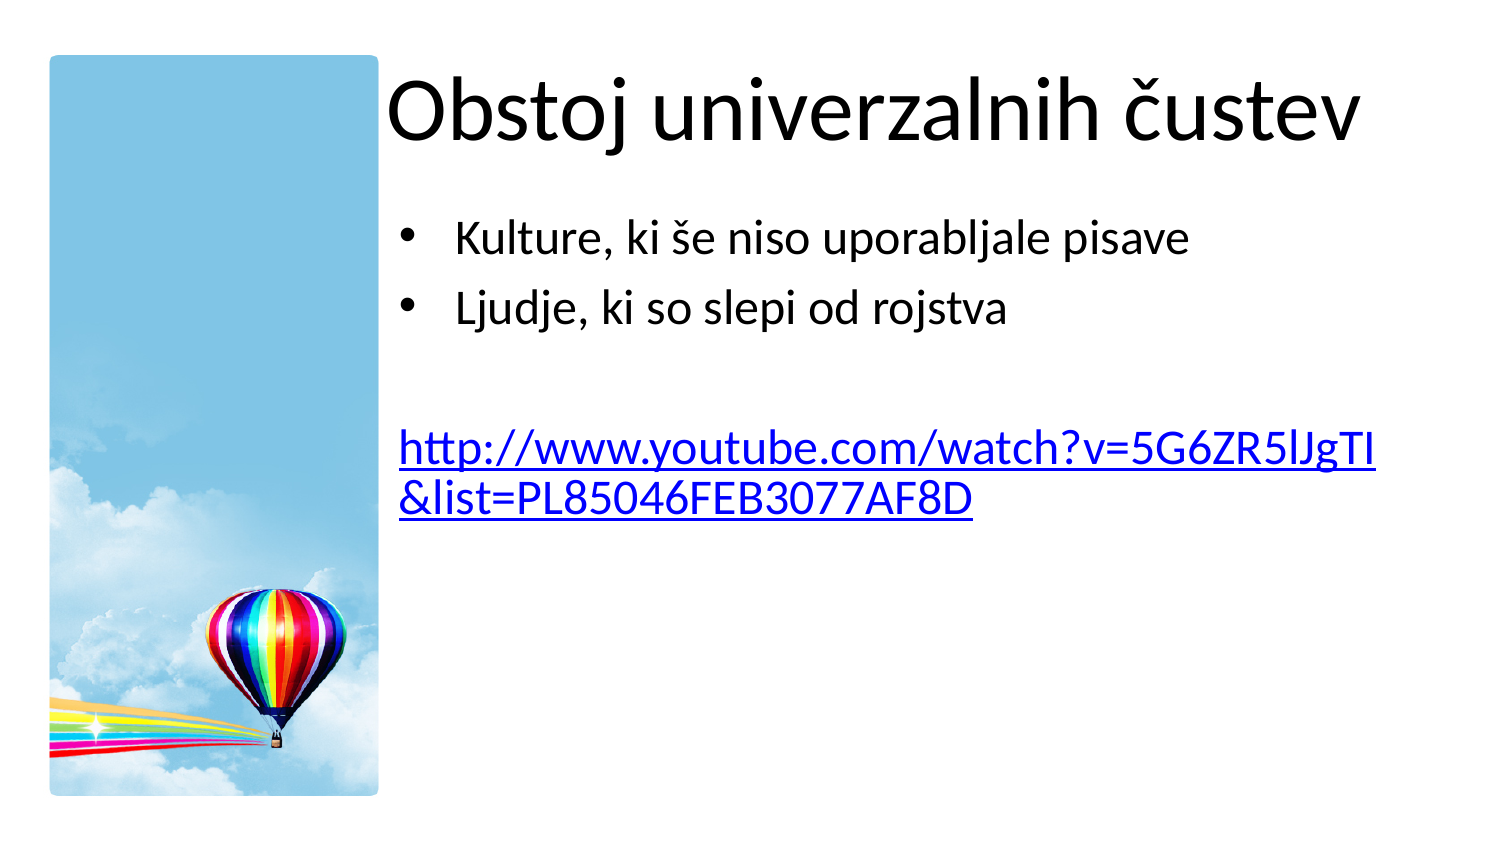

# Obstoj univerzalnih čustev
Kulture, ki še niso uporabljale pisave
Ljudje, ki so slepi od rojstva
http://www.youtube.com/watch?v=5G6ZR5lJgTI&list=PL85046FEB3077AF8D